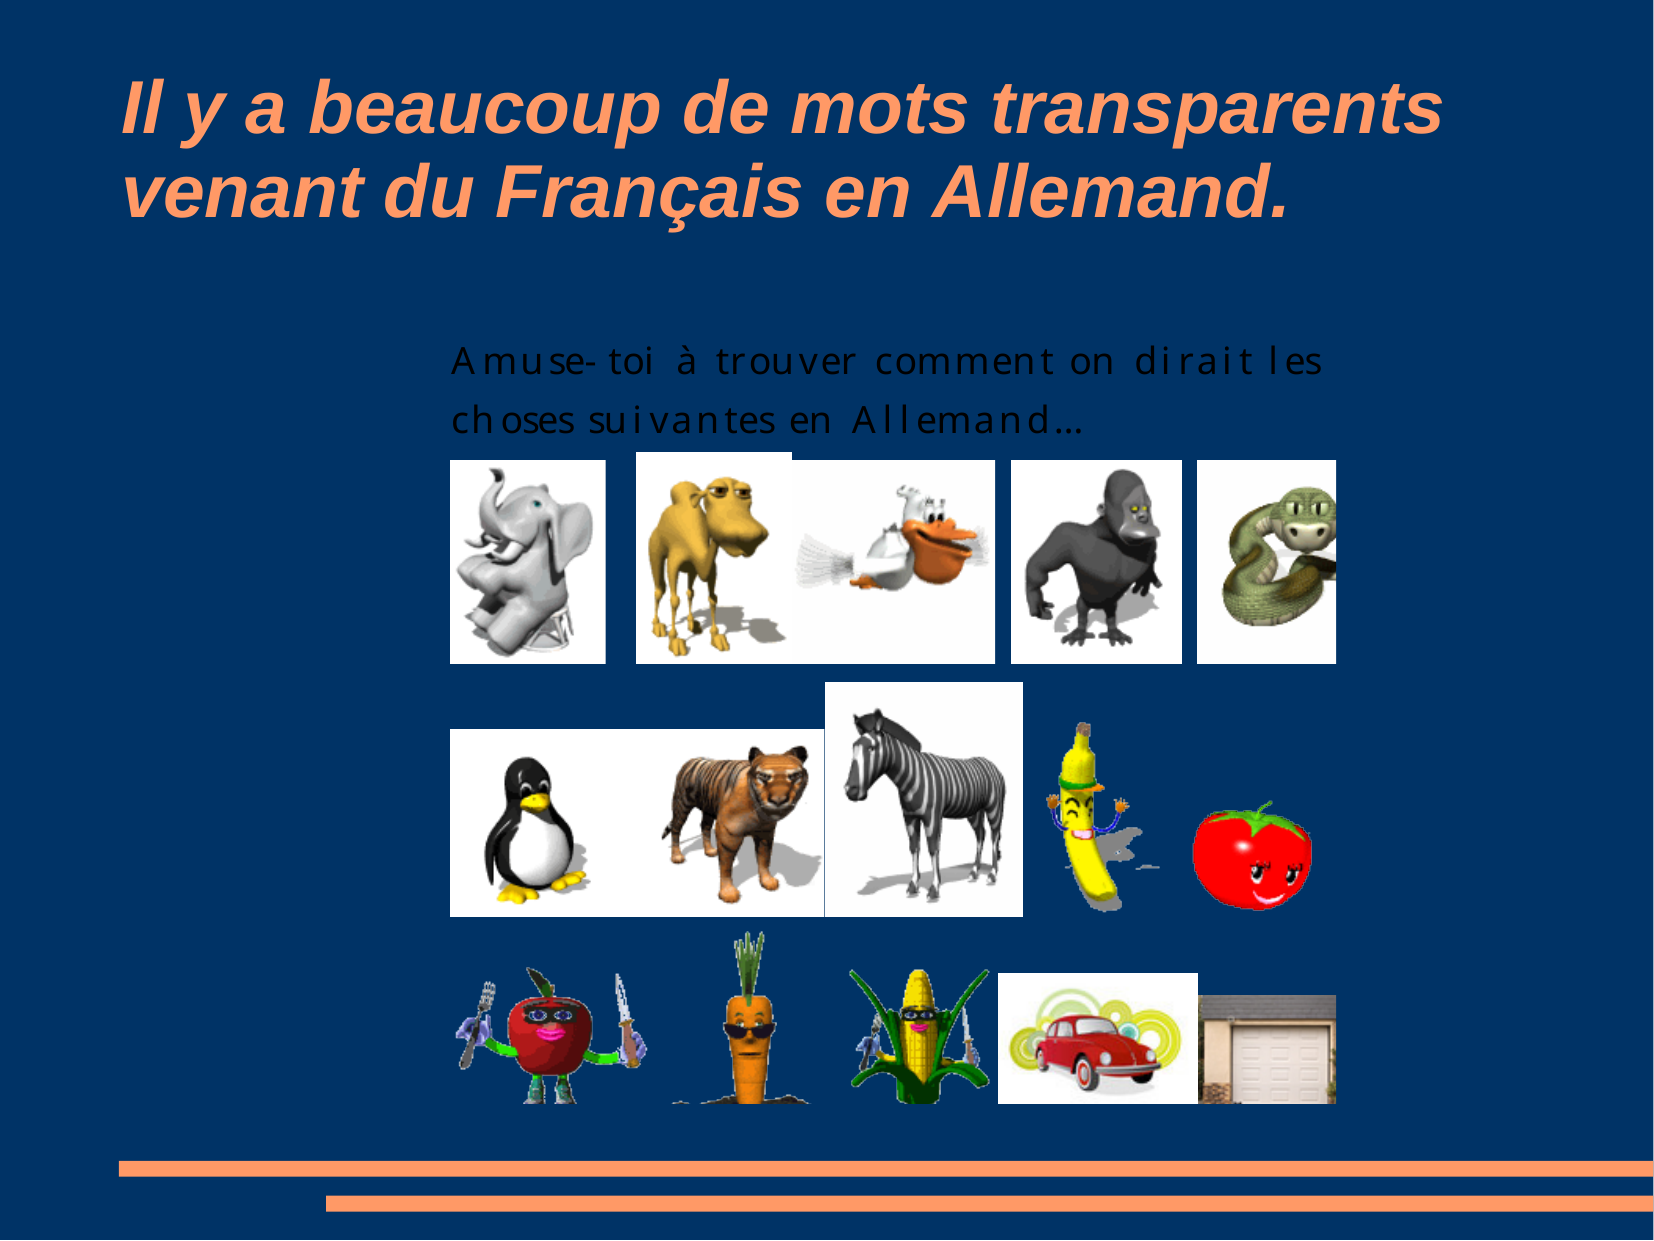

# Il y a beaucoup de mots transparents venant du Français en Allemand.